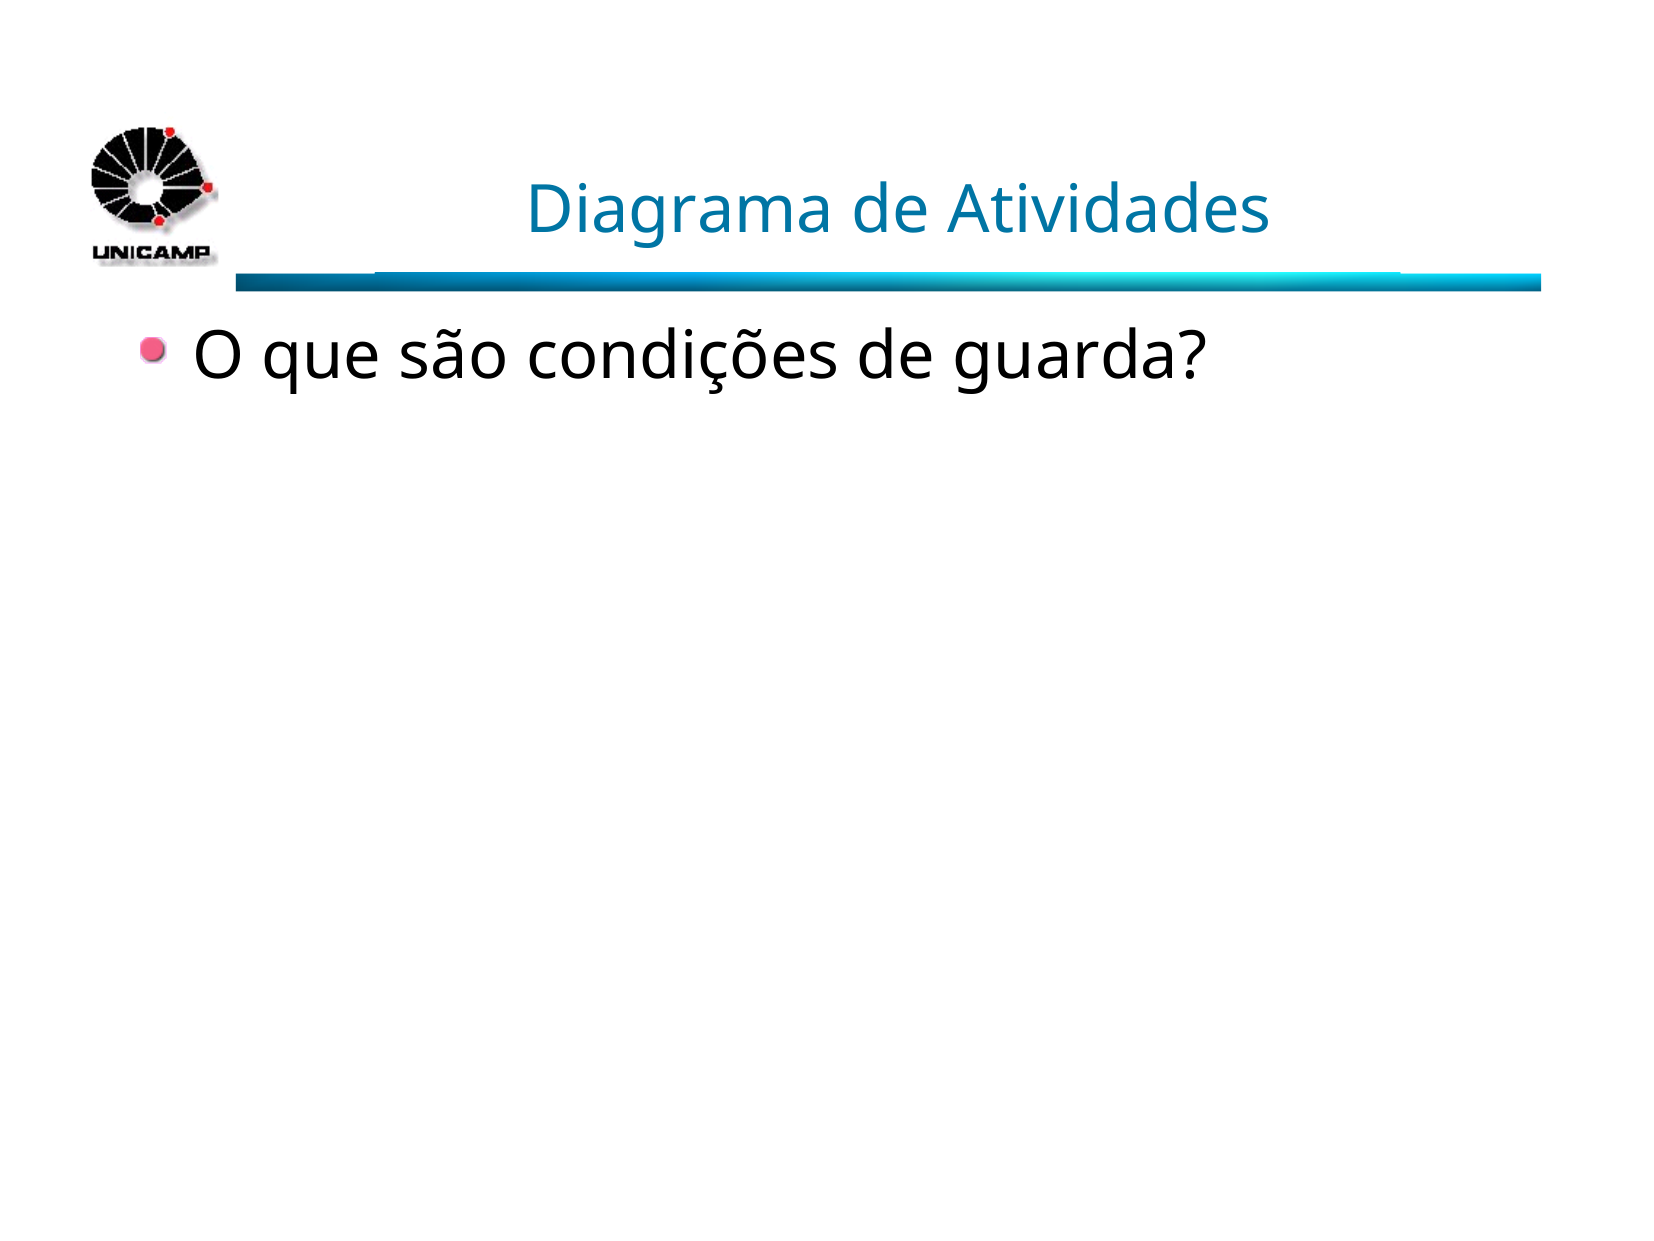

# Diagrama de Atividades
O que são condições de guarda?